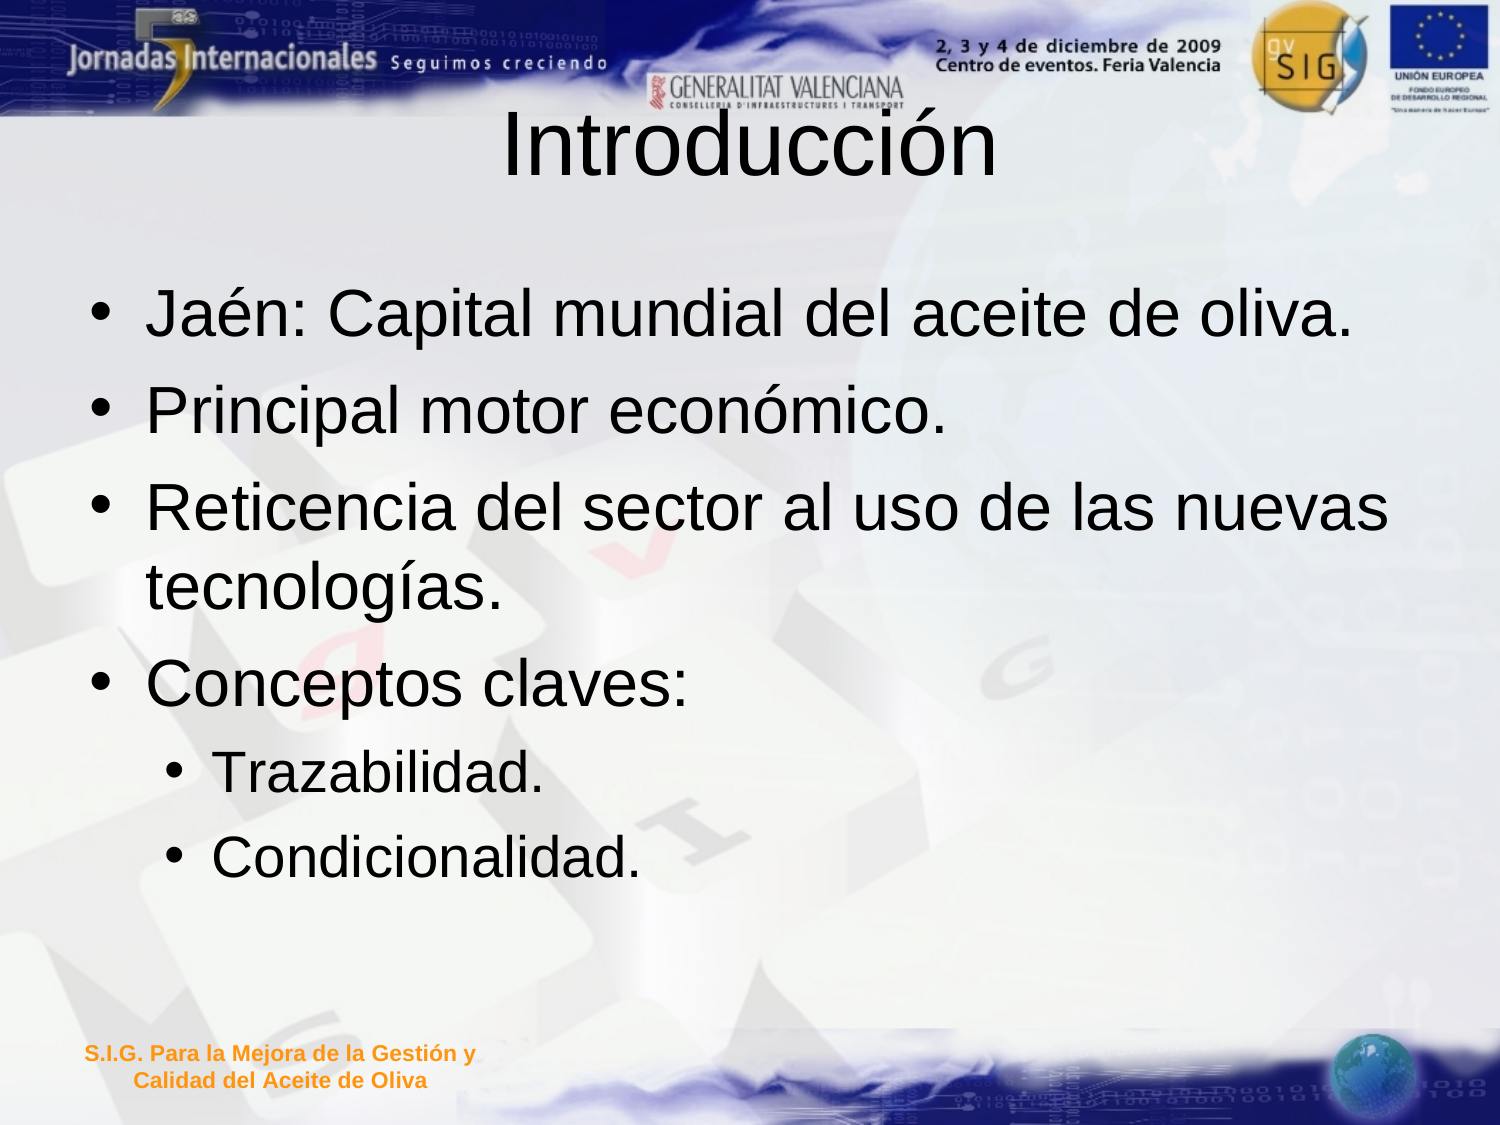

# Introducción
Jaén: Capital mundial del aceite de oliva.
Principal motor económico.
Reticencia del sector al uso de las nuevas tecnologías.
Conceptos claves:
Trazabilidad.
Condicionalidad.
S.I.G. Para la Mejora de la Gestión y Calidad del Aceite de Oliva